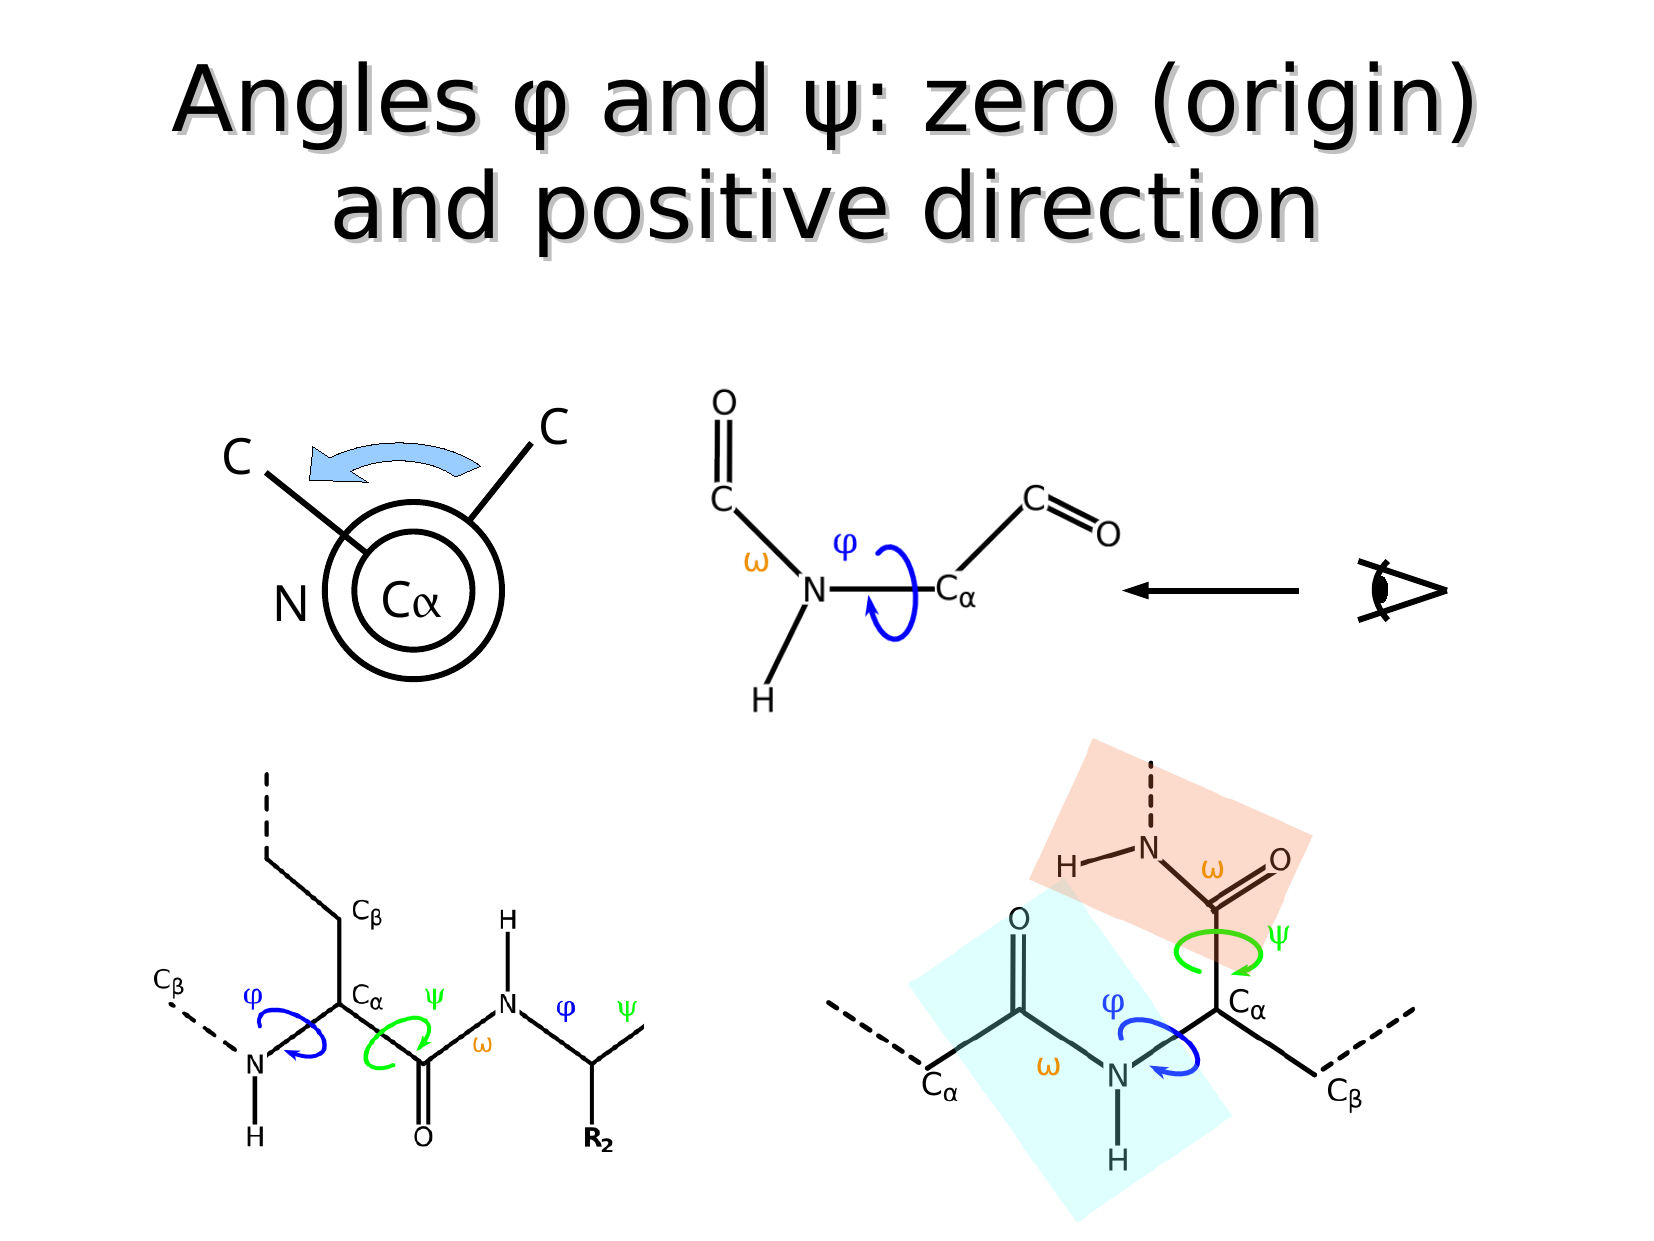

# Angles φ and ψ: zero (origin) and positive direction
C
C
C
N